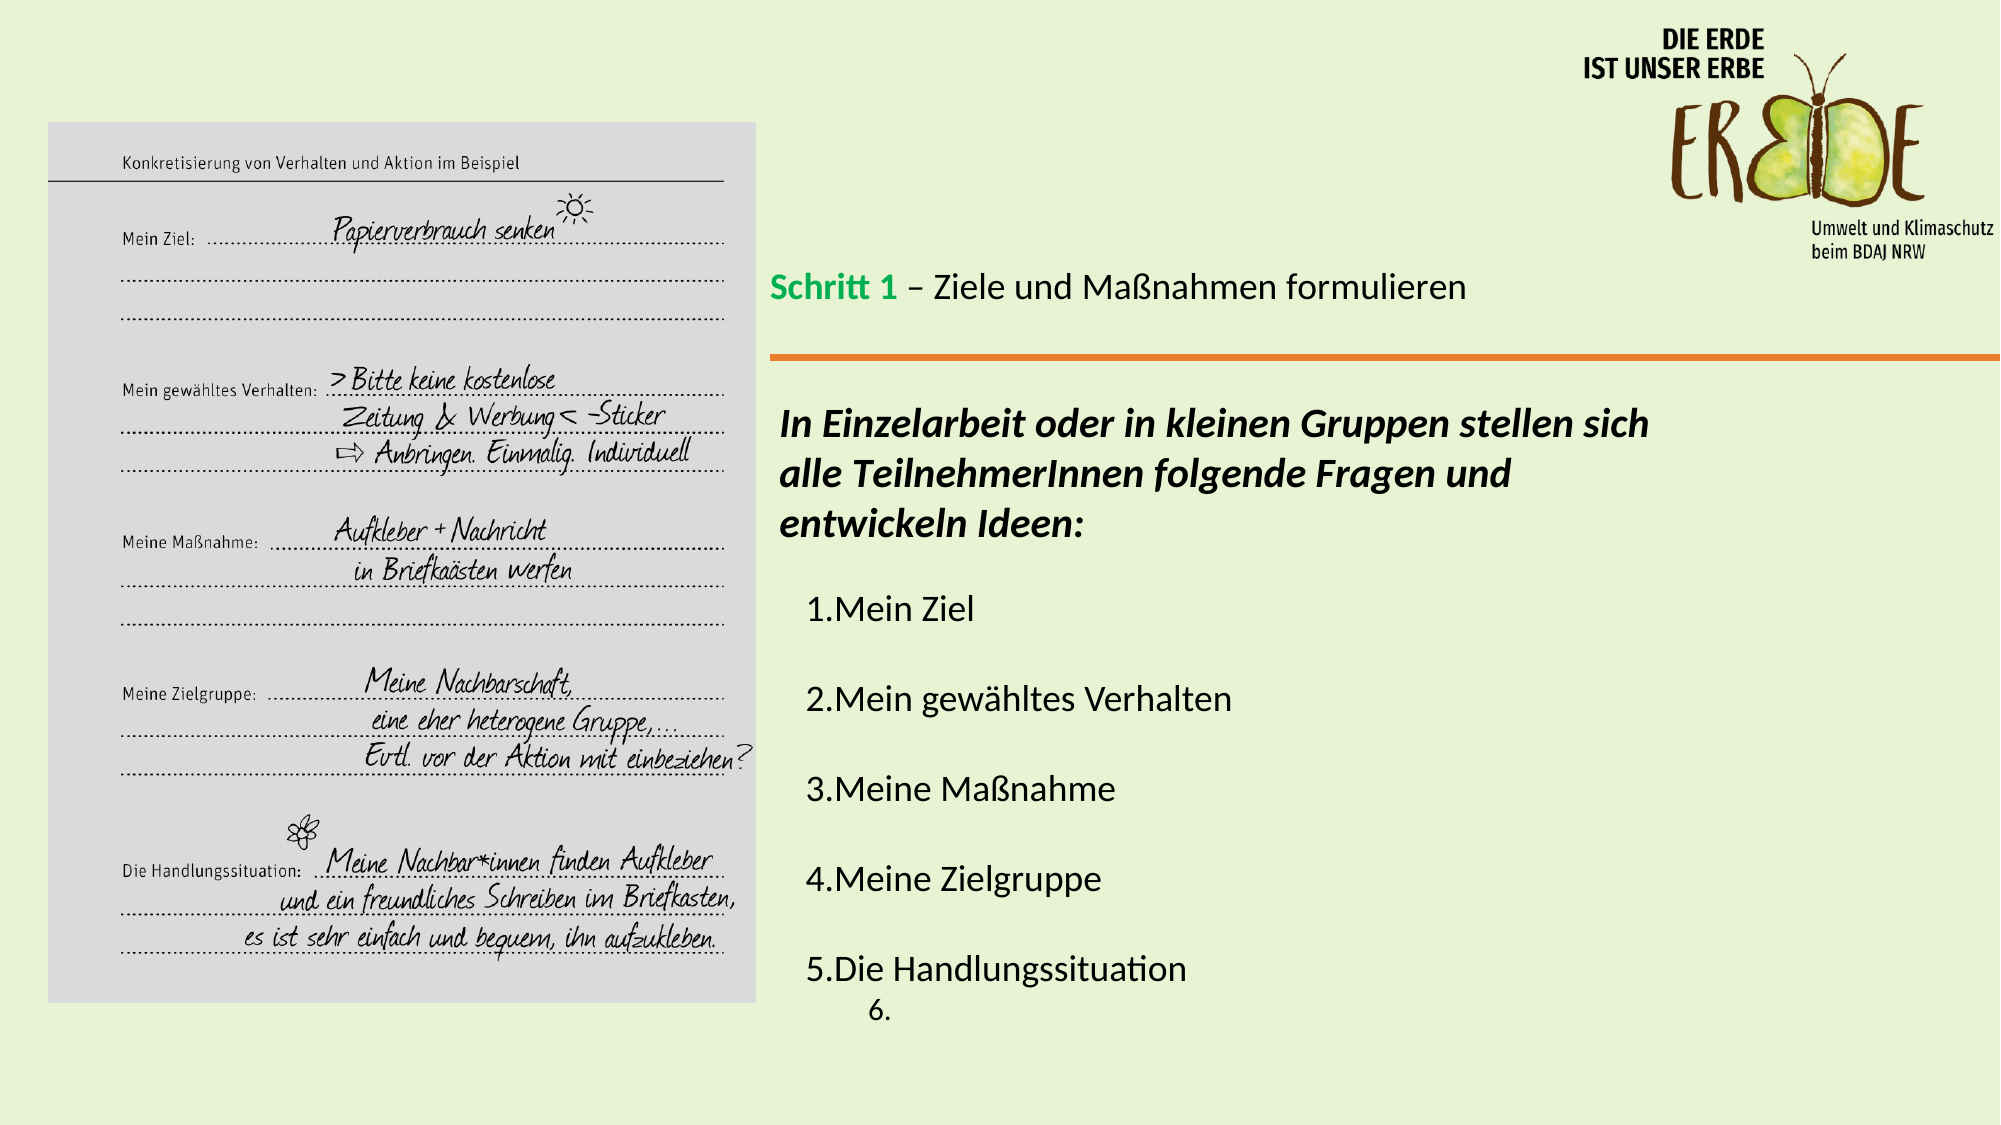

Schritt 1 – Ziele und Maßnahmen formulieren
In Einzelarbeit oder in kleinen Gruppen stellen sich alle TeilnehmerInnen folgende Fragen und entwickeln Ideen:
Mein Ziel
Mein gewähltes Verhalten
Meine Maßnahme
Meine Zielgruppe
Die Handlungssituation